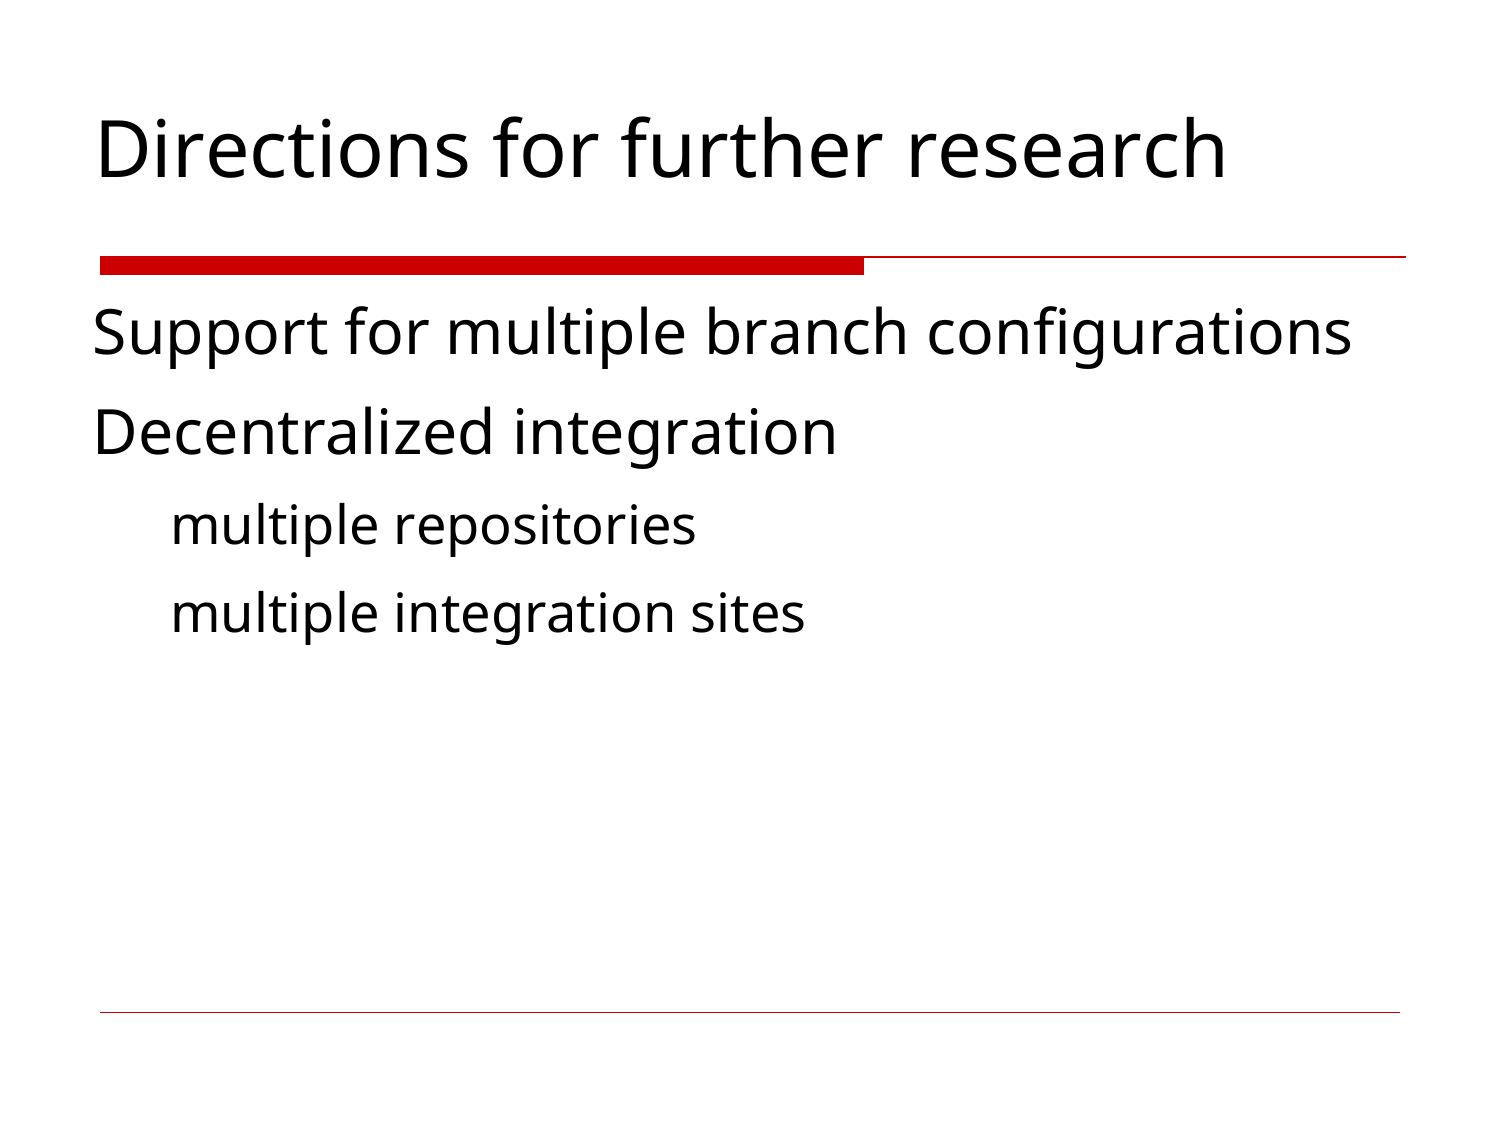

# Directions for further research
Support for multiple branch configurations
Decentralized integration
multiple repositories
multiple integration sites